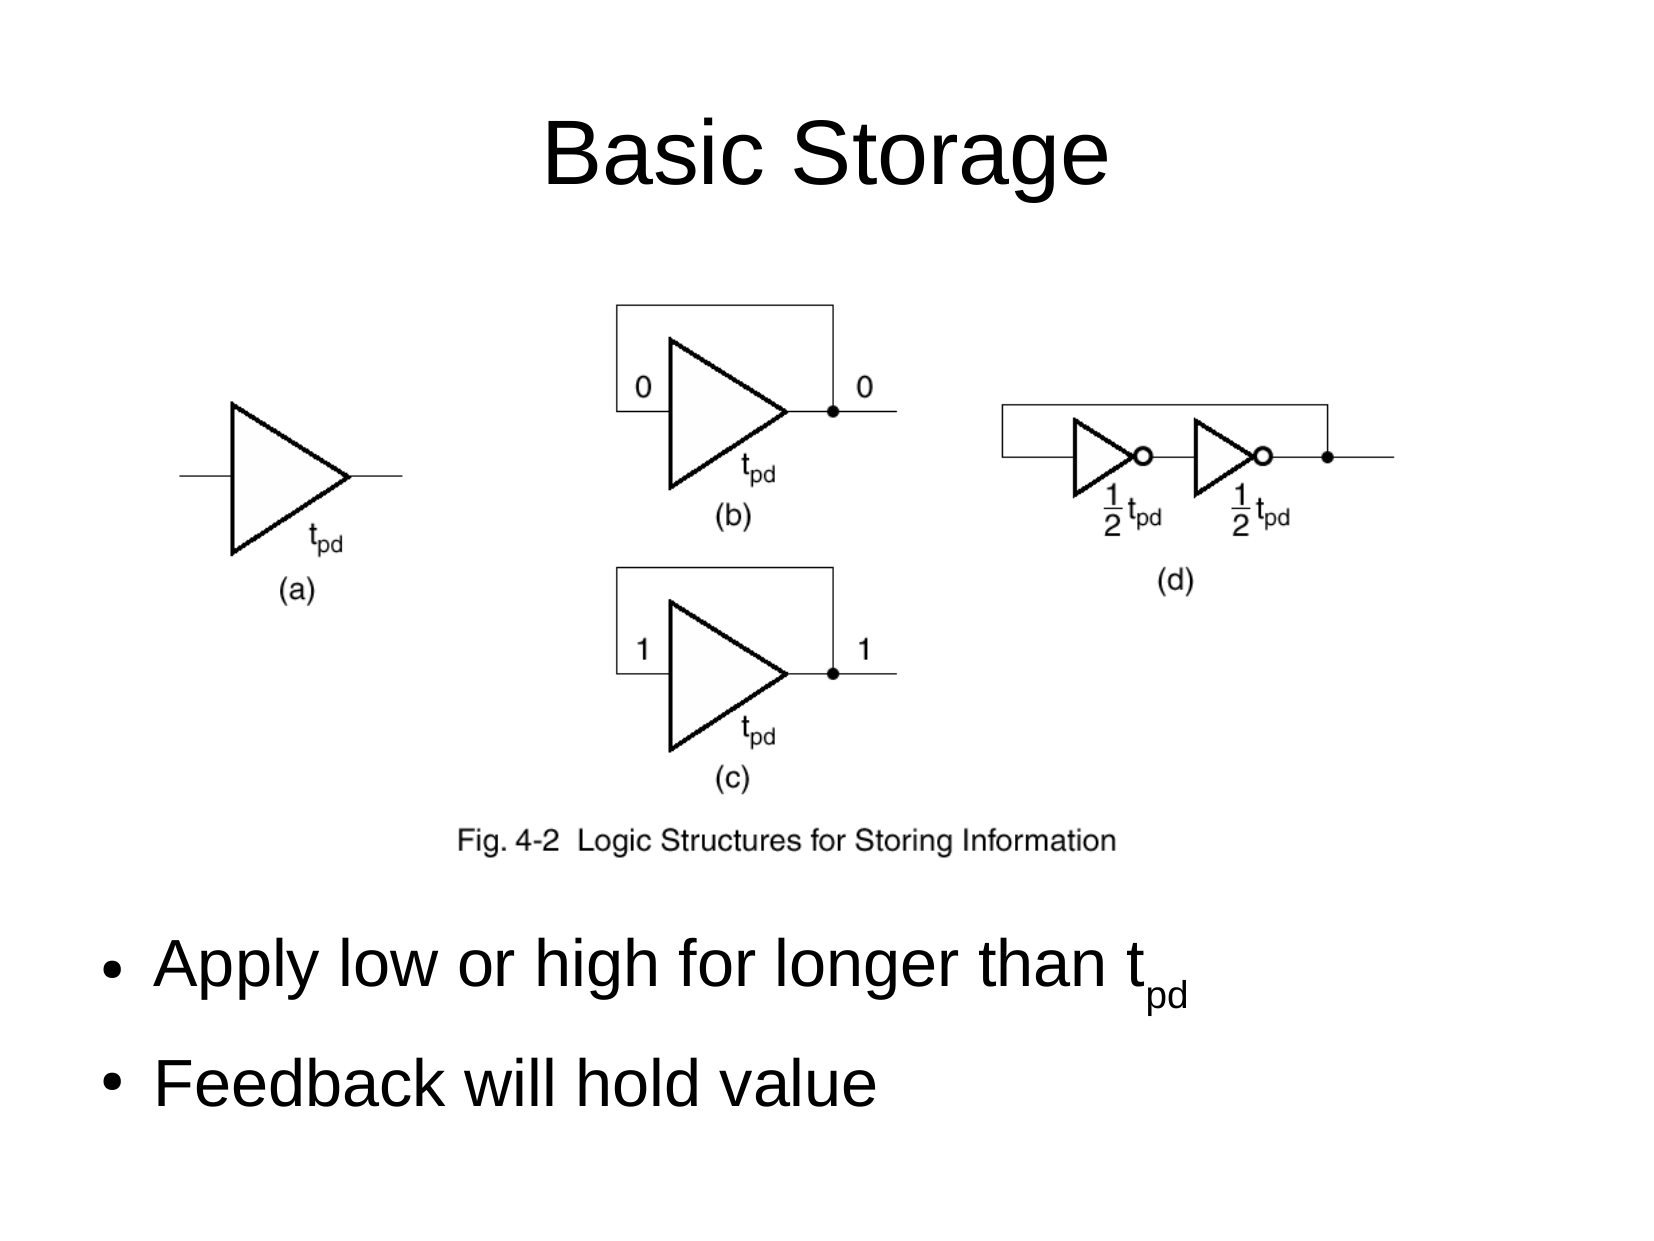

# Basic Storage
Apply low or high for longer than tpd
Feedback will hold value